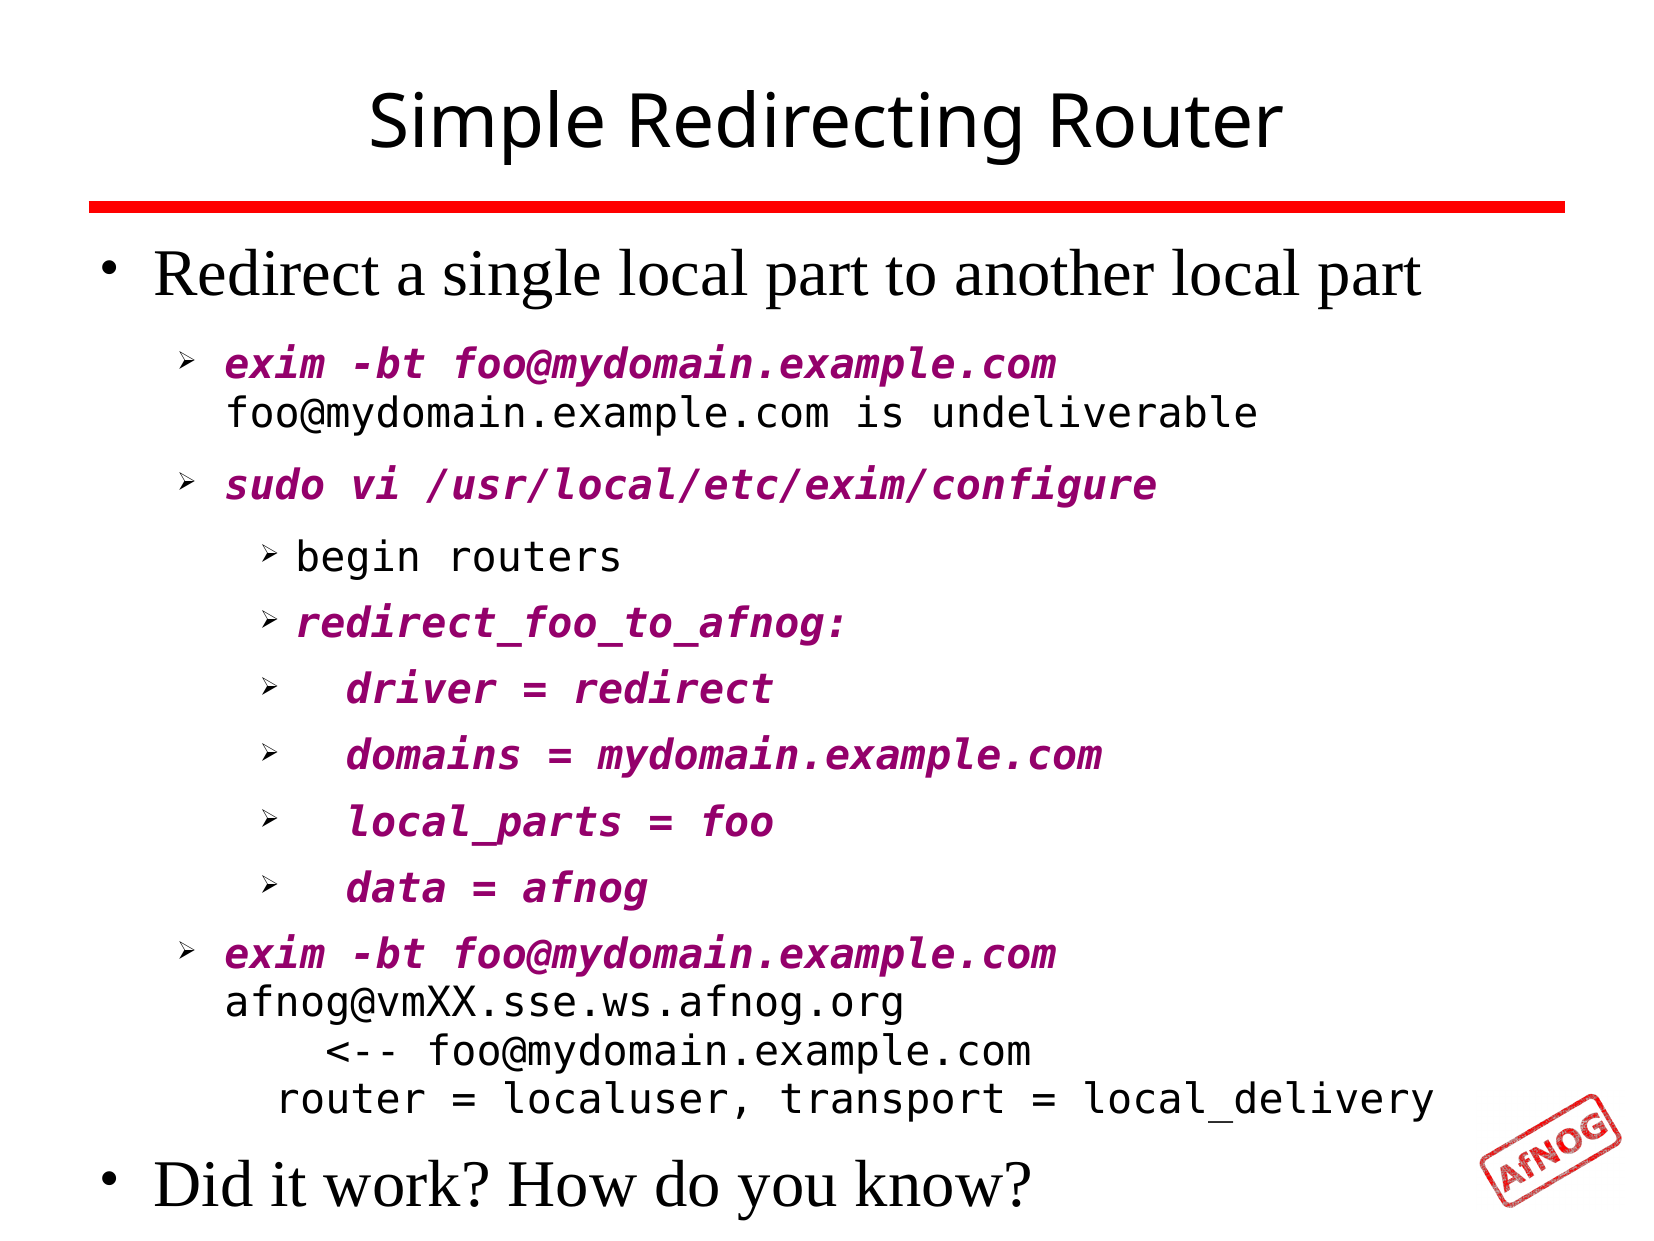

# Simple Redirecting Router
Redirect a single local part to another local part
exim -bt foo@mydomain.example.com
foo@mydomain.example.com is undeliverable
sudo vi /usr/local/etc/exim/configure
begin routers
redirect_foo_to_afnog:
 driver = redirect
 domains = mydomain.example.com
 local_parts = foo
 data = afnog
exim -bt foo@mydomain.example.com
afnog@vmXX.sse.ws.afnog.org
 <-- foo@mydomain.example.com
 router = localuser, transport = local_delivery
Did it work? How do you know?